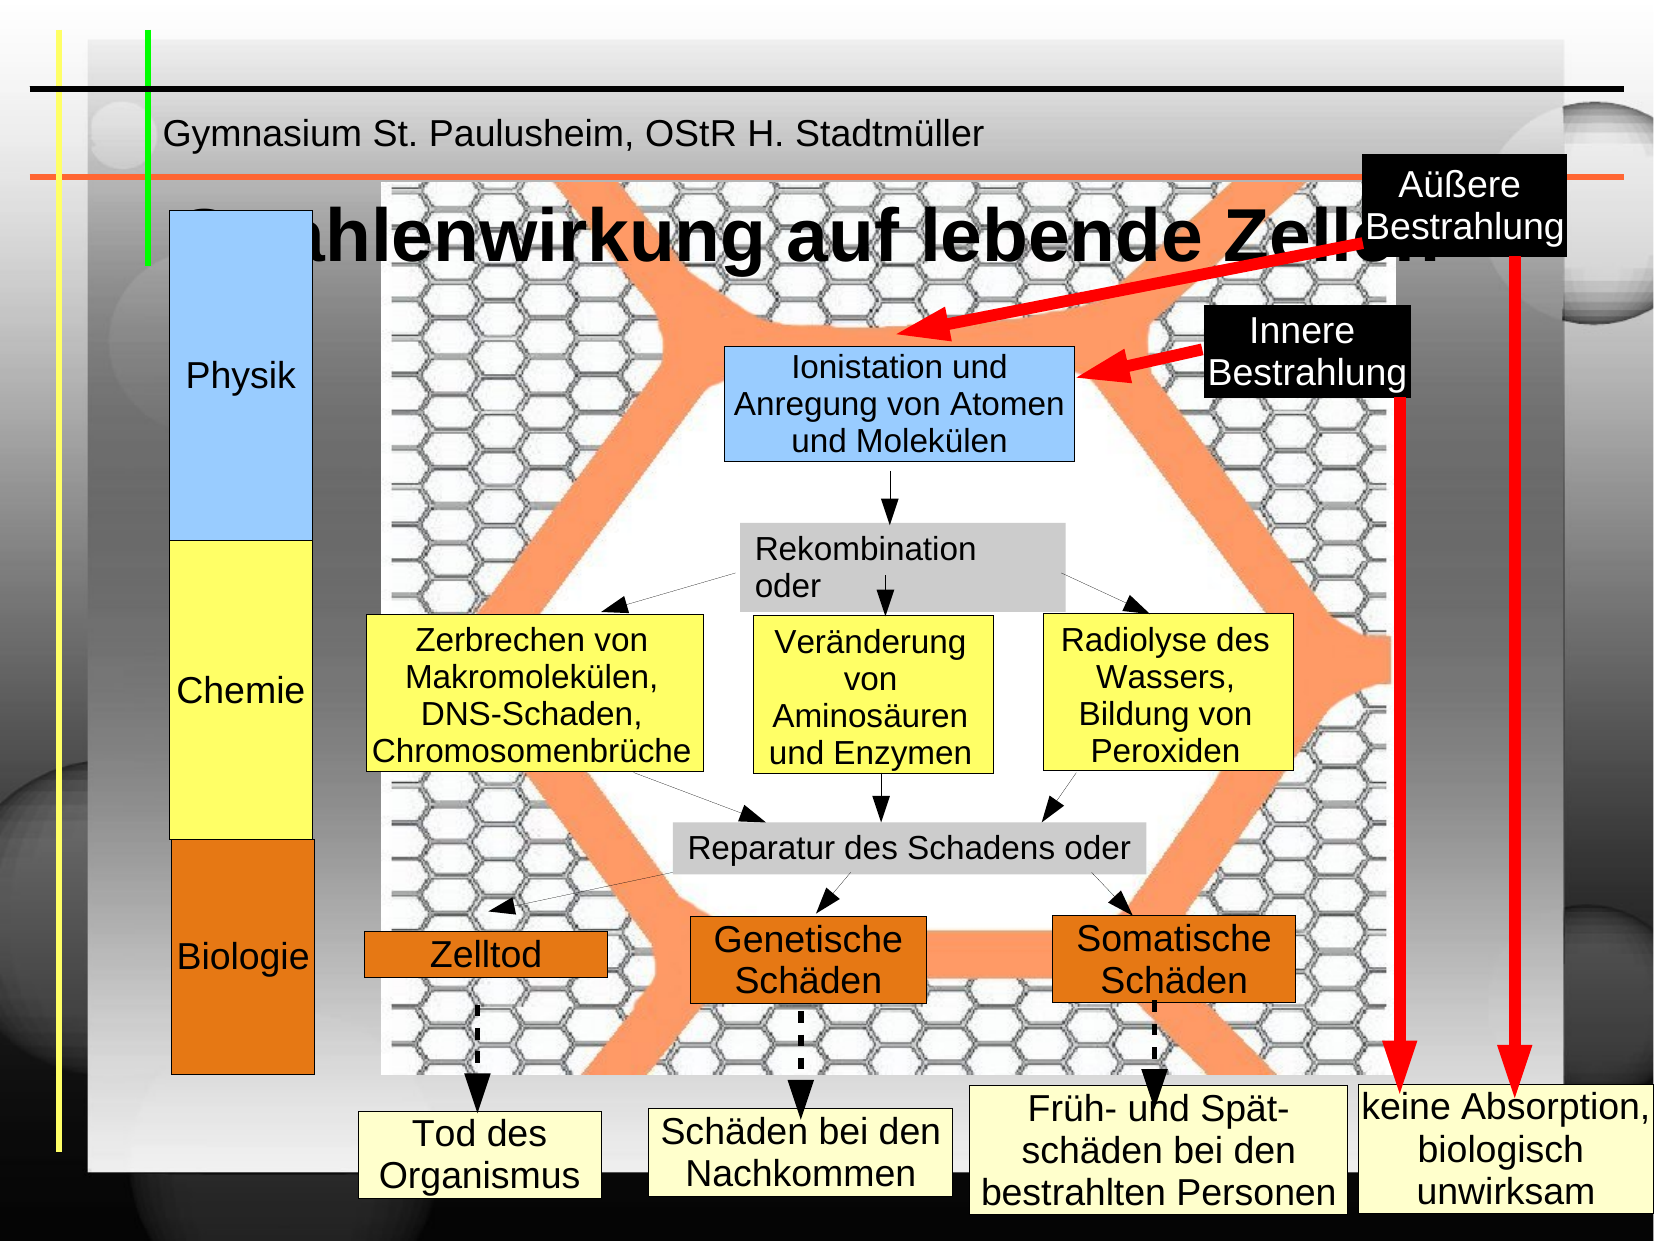

Gymnasium St. Paulusheim, OStR H. Stadtmüller
Aüßere
Bestrahlung
Strahlenwirkung auf lebende Zellen
Physik
Innere
Bestrahlung
Ionistation und Anregung von Atomen und Molekülen
Rekombination oder
Chemie
Radiolyse des Wassers, Bildung von Peroxiden
Zerbrechen von Makromolekülen, DNS-Schaden, Chromosomenbrüche
Veränderung von Aminosäuren und Enzymen
Reparatur des Schadens oder
Biologie
Somatische Schäden
Genetische Schäden
Zelltod
keine Absorption, biologisch
unwirksam
Früh- und Spät-schäden bei den bestrahlten Personen
Schäden bei den Nachkommen
Tod des Organismus